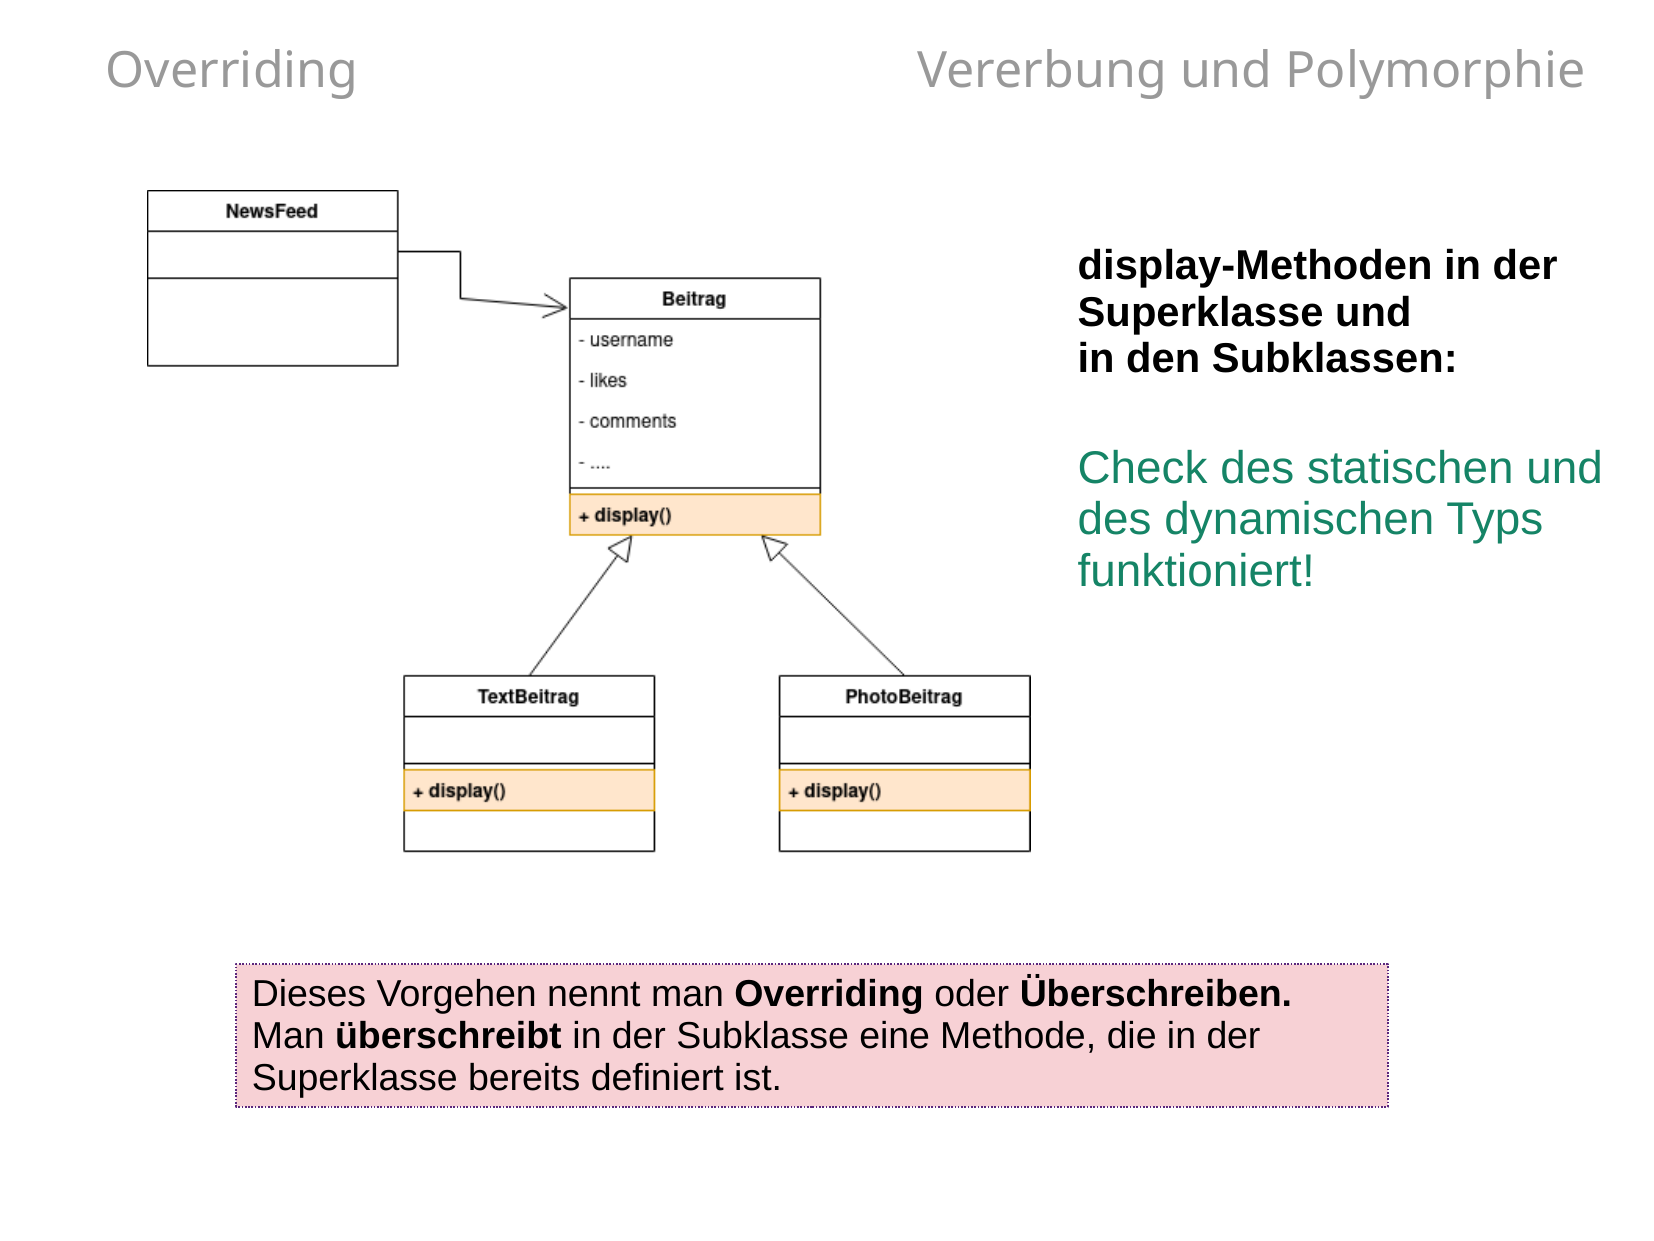

Overriding 								Vererbung und Polymorphie
display-Methoden in der Superklasse und
in den Subklassen:
Check des statischen und des dynamischen Typs funktioniert!
Dieses Vorgehen nennt man Overriding oder Überschreiben. Man überschreibt in der Subklasse eine Methode, die in der Superklasse bereits definiert ist.